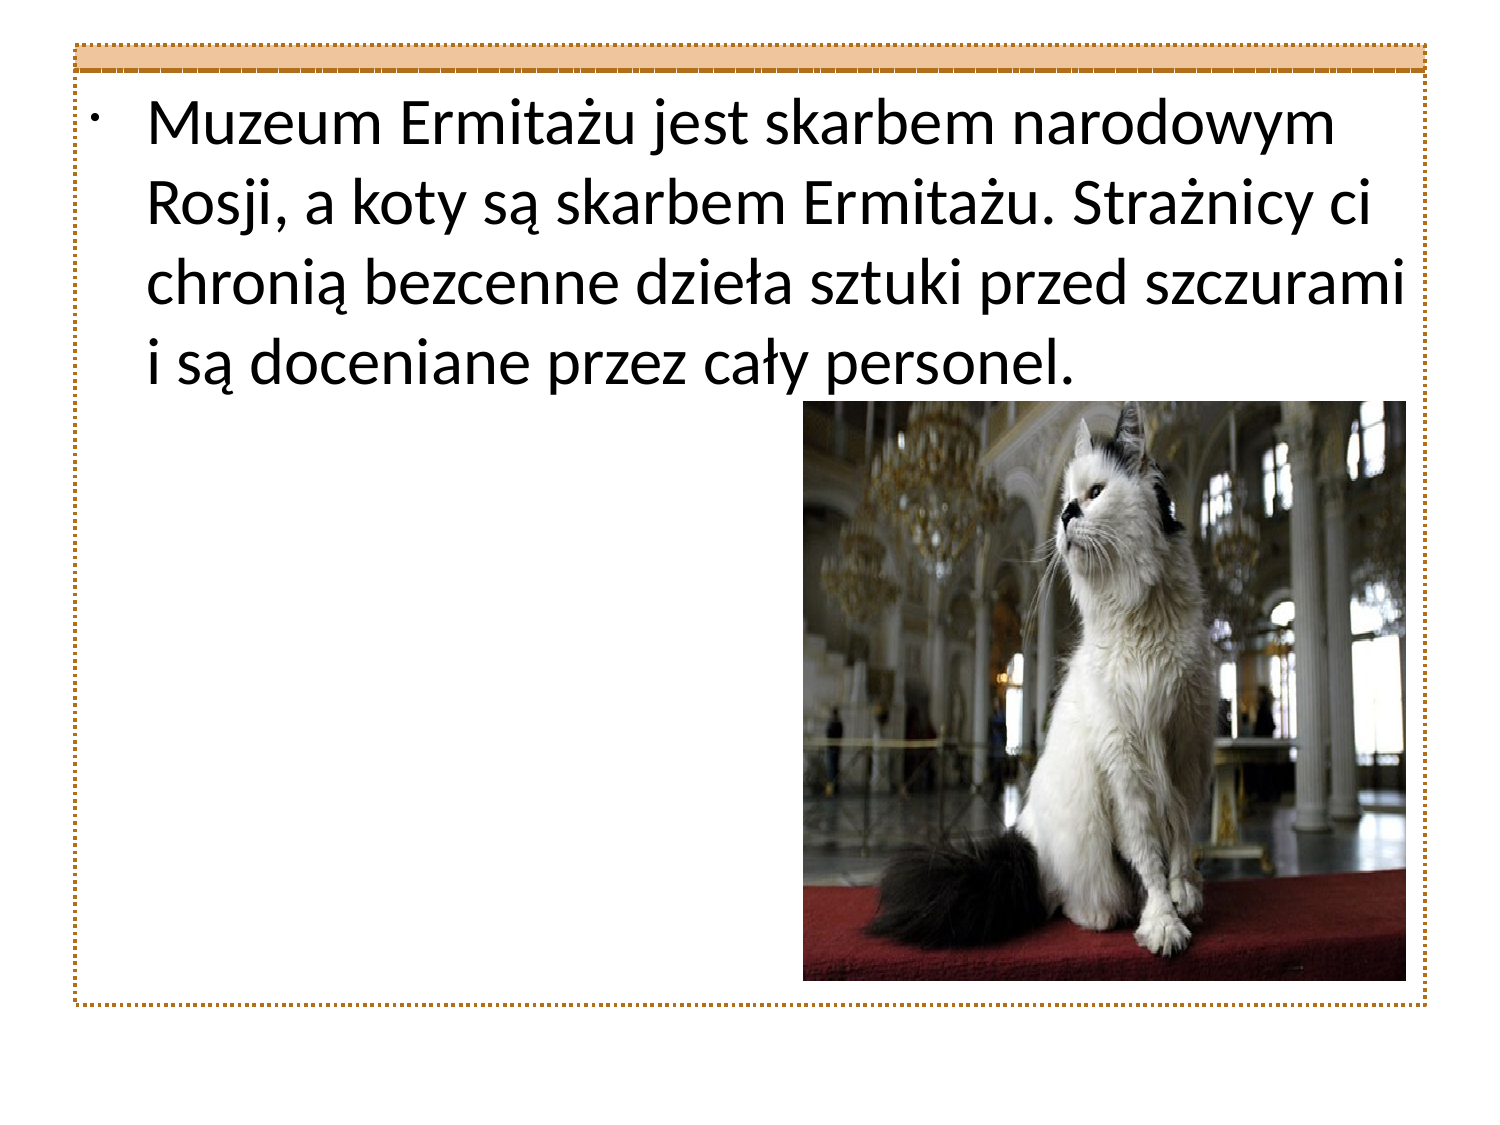

#
Muzeum Ermitażu jest skarbem narodowym Rosji, a koty są skarbem Ermitażu. Strażnicy ci chronią bezcenne dzieła sztuki przed szczurami i są doceniane przez cały personel.